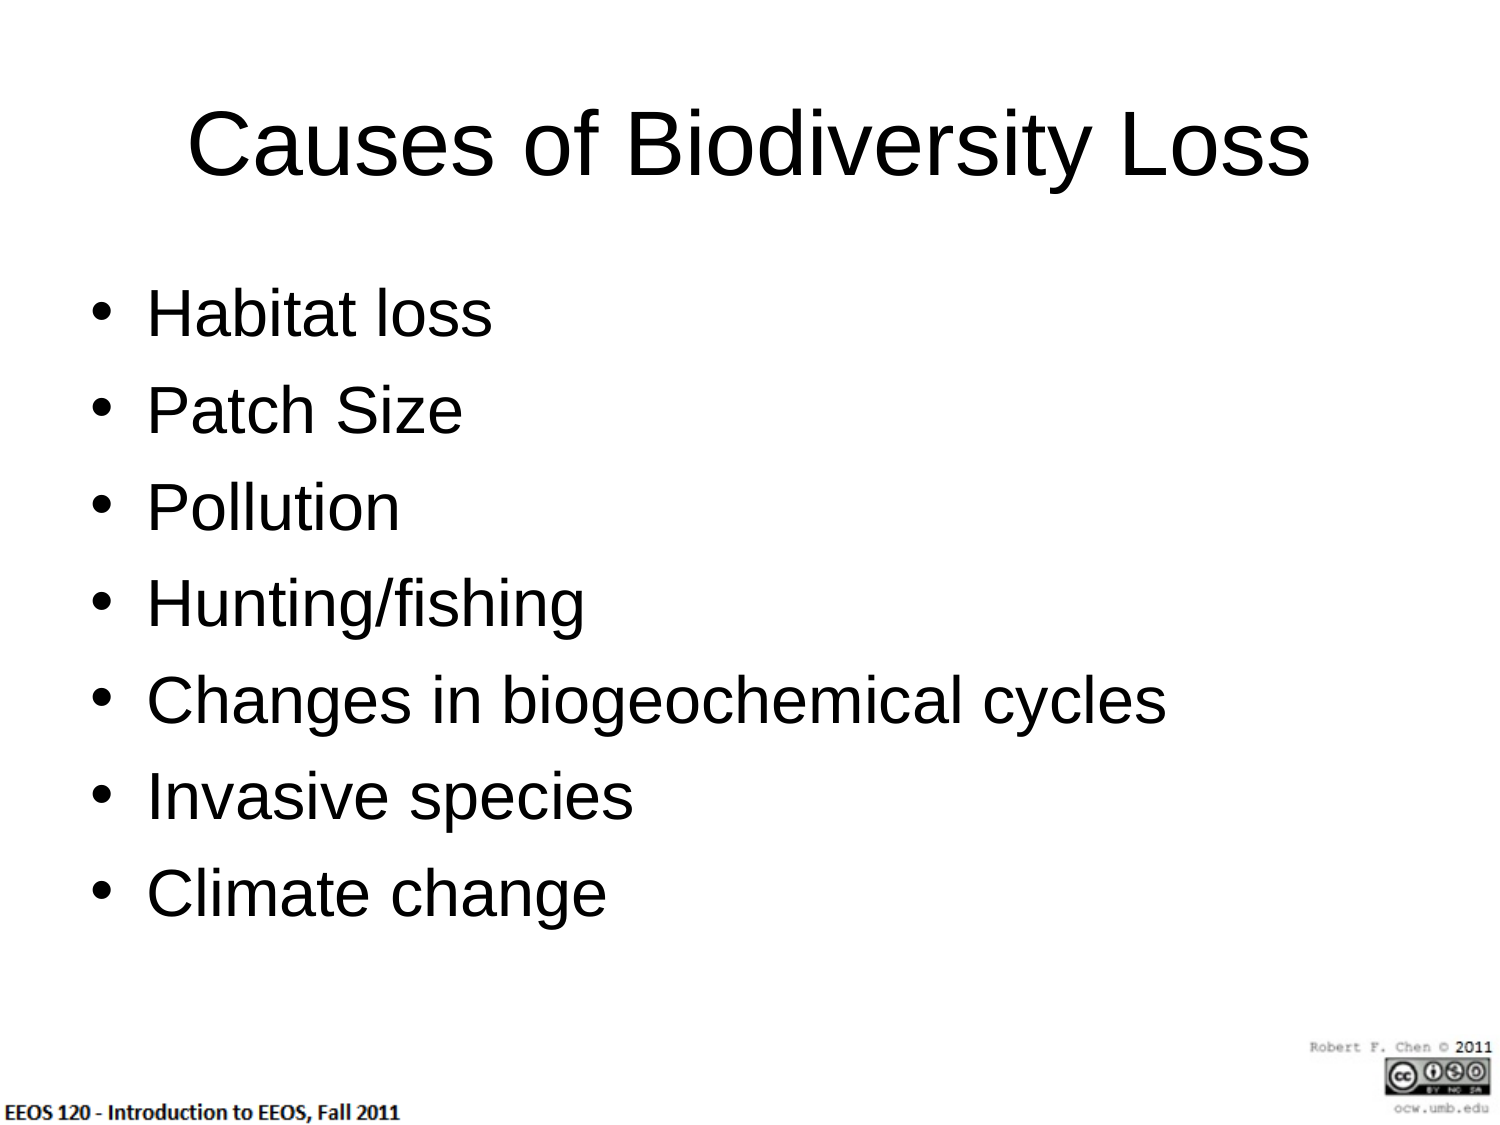

# Causes of Biodiversity Loss
Habitat loss
Patch Size
Pollution
Hunting/fishing
Changes in biogeochemical cycles
Invasive species
Climate change